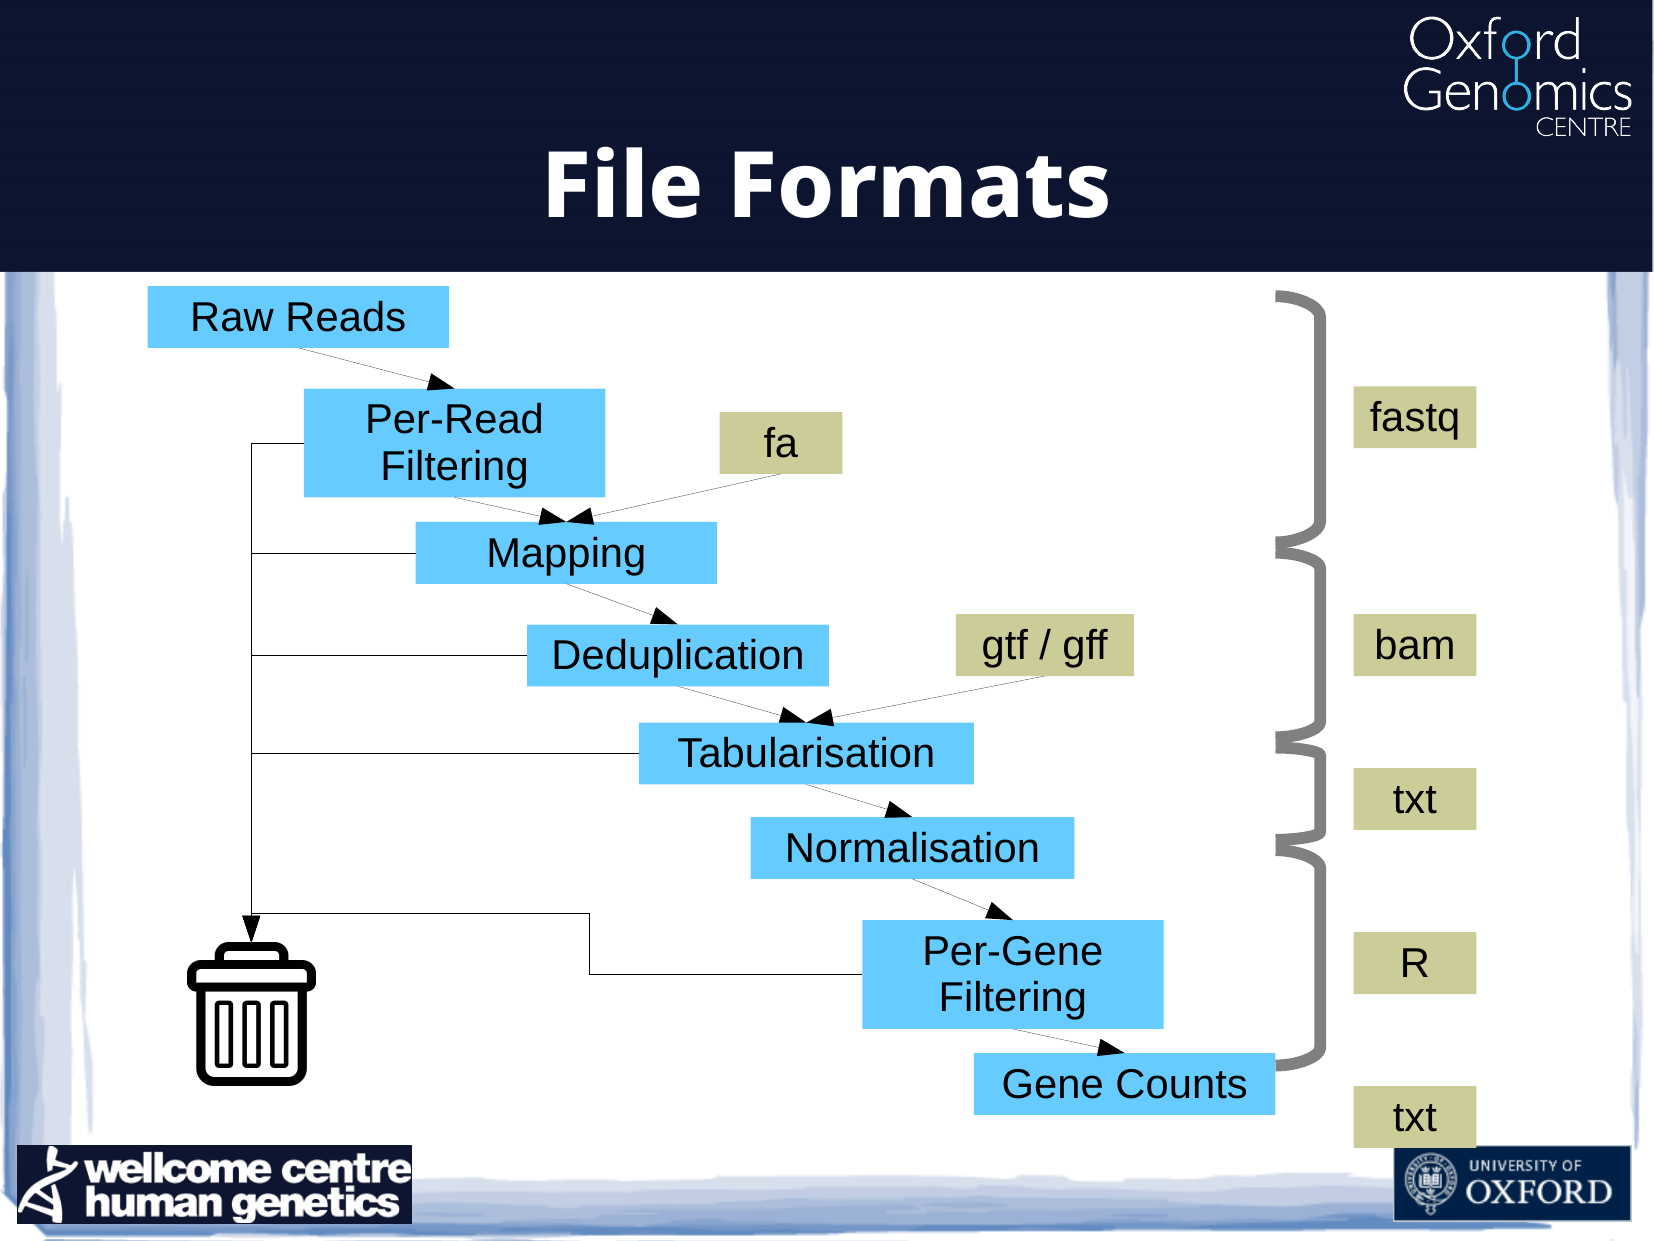

# File Formats
Raw Reads
fastq
Per-Read Filtering
fa
Mapping
gtf / gff
bam
Deduplication
Tabularisation
txt
Normalisation
Per-Gene Filtering
R
Gene Counts
txt